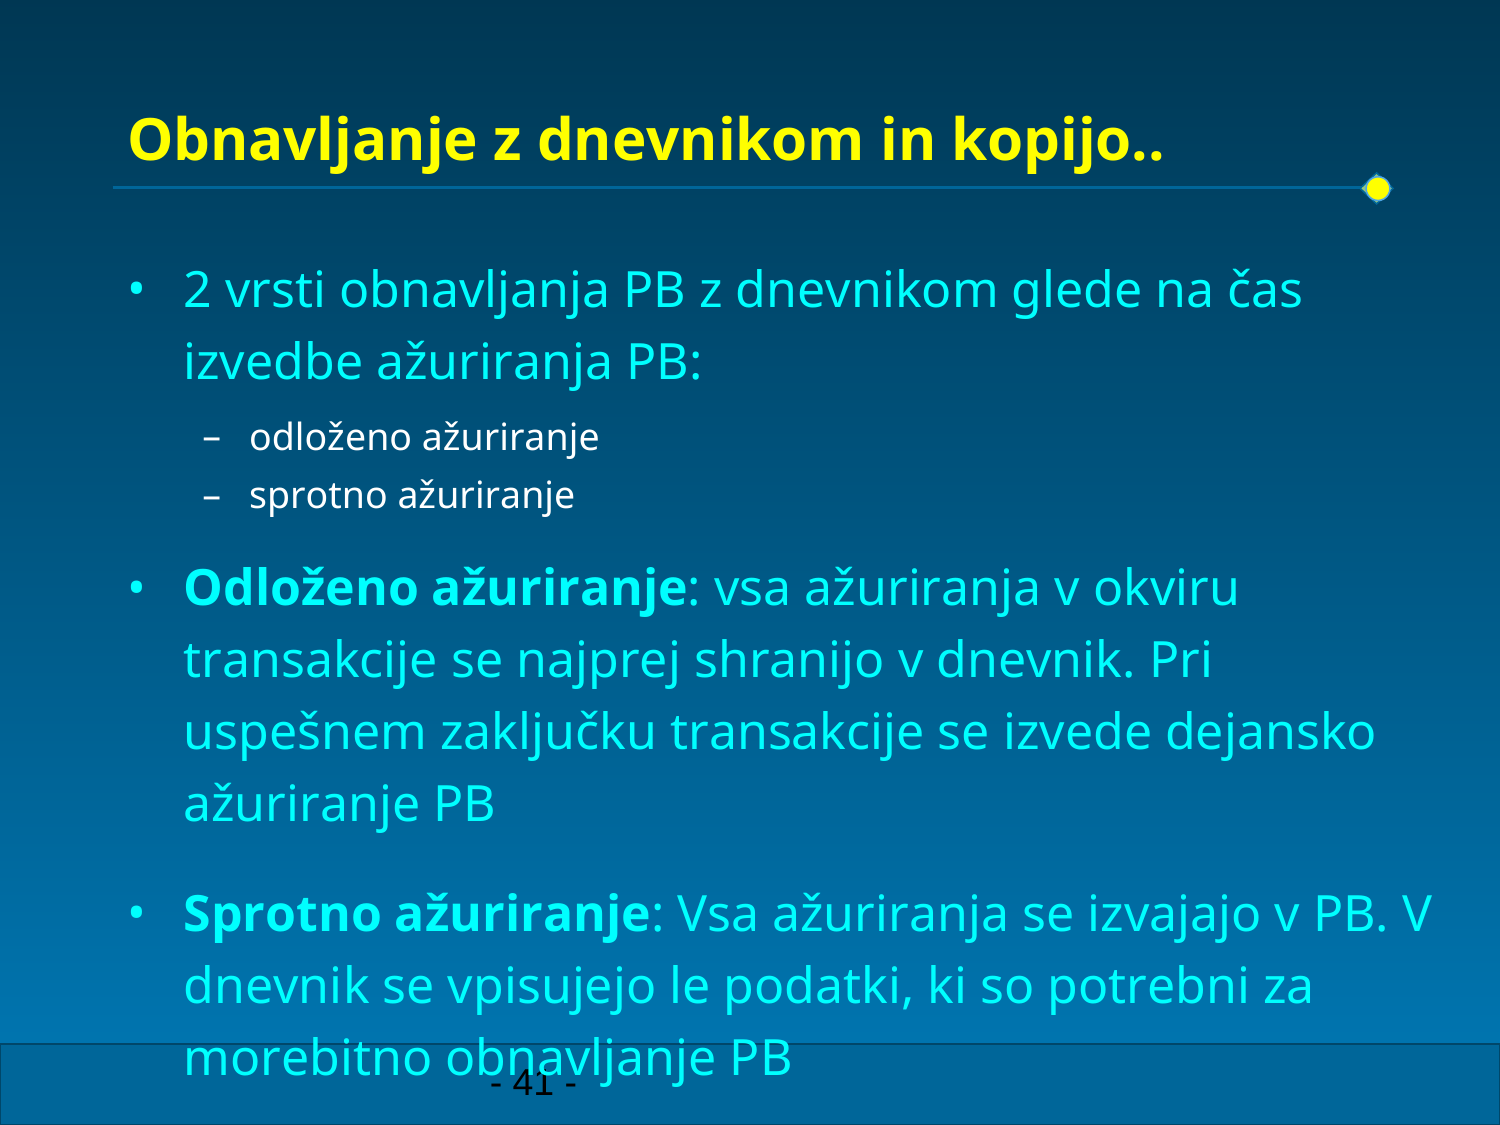

# Obnavljanje z dnevnikom in kopijo..
2 vrsti obnavljanja PB z dnevnikom glede na čas izvedbe ažuriranja PB:
odloženo ažuriranje
sprotno ažuriranje
Odloženo ažuriranje: vsa ažuriranja v okviru transakcije se najprej shranijo v dnevnik. Pri uspešnem zaključku transakcije se izvede dejansko ažuriranje PB
Sprotno ažuriranje: Vsa ažuriranja se izvajajo v PB. V dnevnik se vpisujejo le podatki, ki so potrebni za morebitno obnavljanje PB